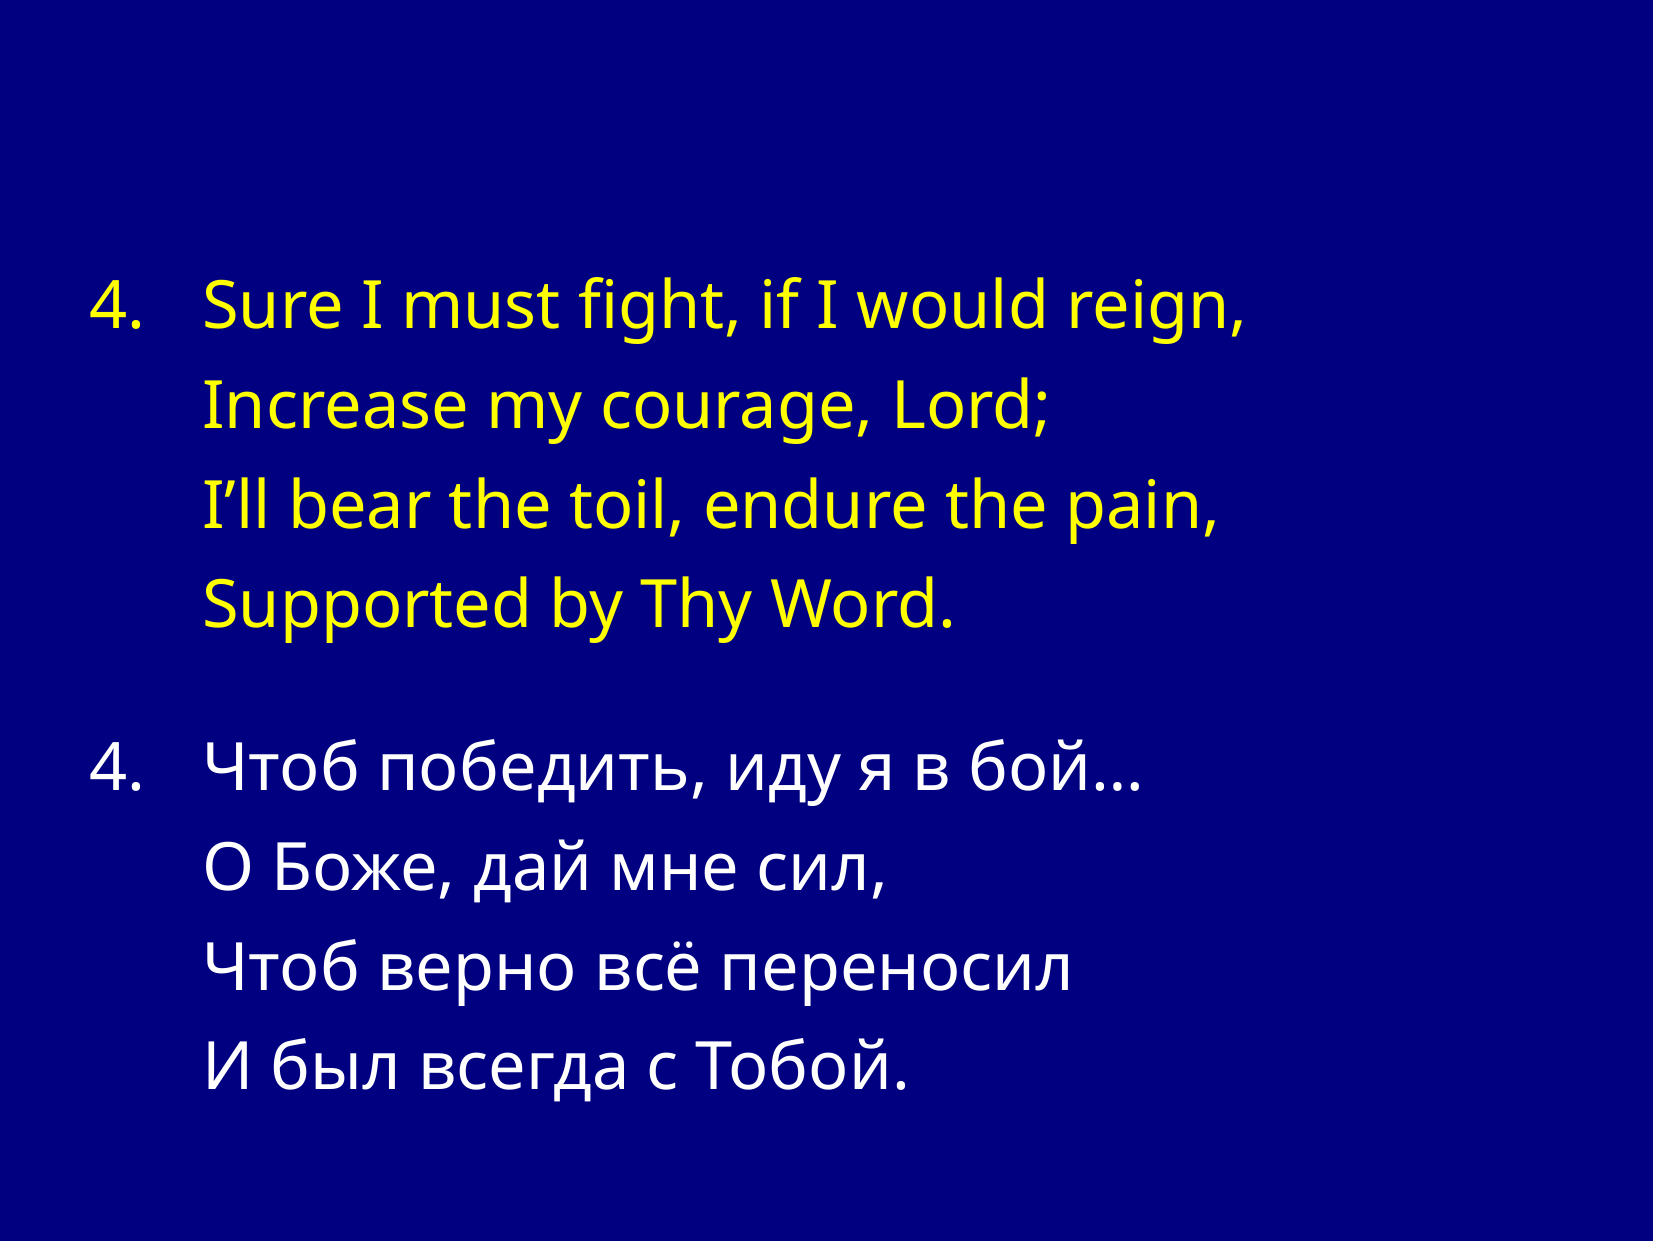

4.	Sure I must fight, if I would reign,
	Increase my courage, Lord;
	I’ll bear the toil, endure the pain,
	Supported by Thy Word.
4.	Чтоб победить, иду я в бой…
	О Боже, дай мне сил,
	Чтоб верно всё переносил
	И был всегда с Тобой.